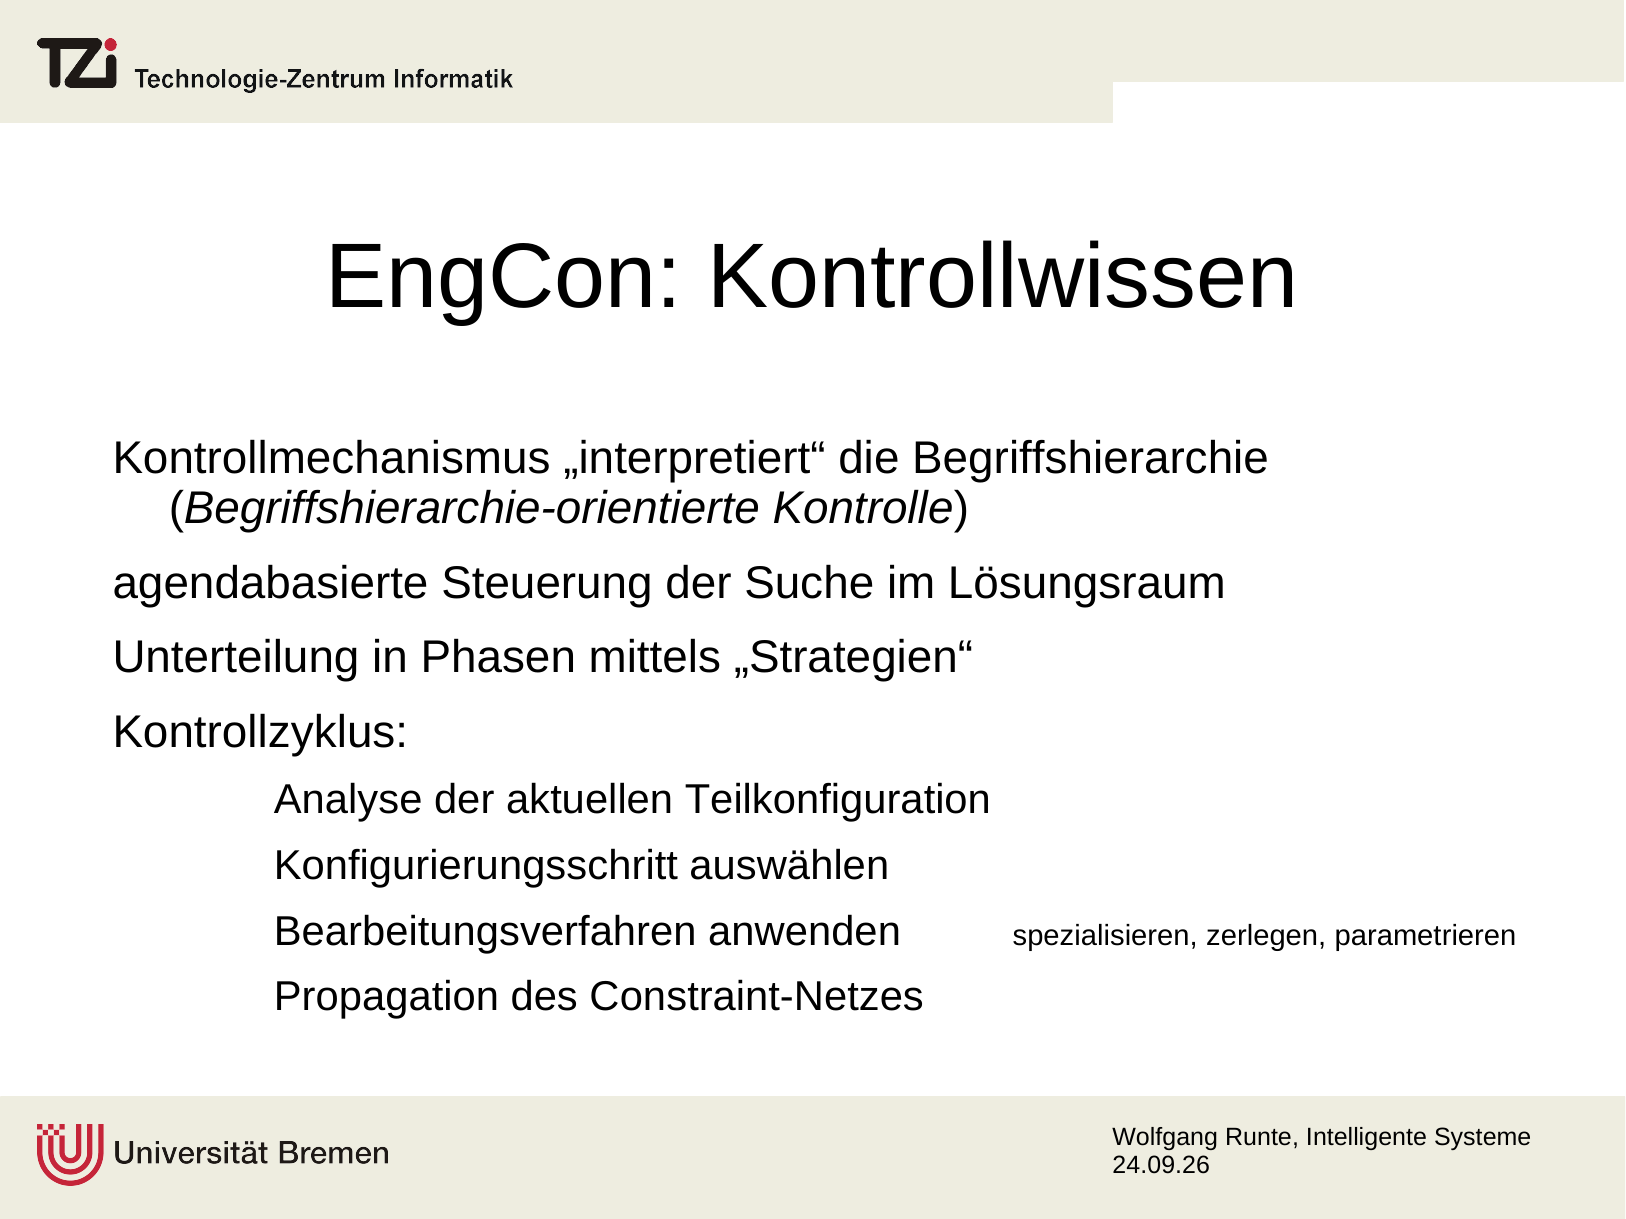

# EngCon: Kontrollwissen
Kontrollmechanismus „interpretiert“ die Begriffshierarchie (Begriffshierarchie-orientierte Kontrolle)
agendabasierte Steuerung der Suche im Lösungsraum
Unterteilung in Phasen mittels „Strategien“
Kontrollzyklus:
 Analyse der aktuellen Teilkonfiguration
 Konfigurierungsschritt auswählen
 Bearbeitungsverfahren anwenden	spezialisieren, zerlegen, parametrieren
 Propagation des Constraint-Netzes